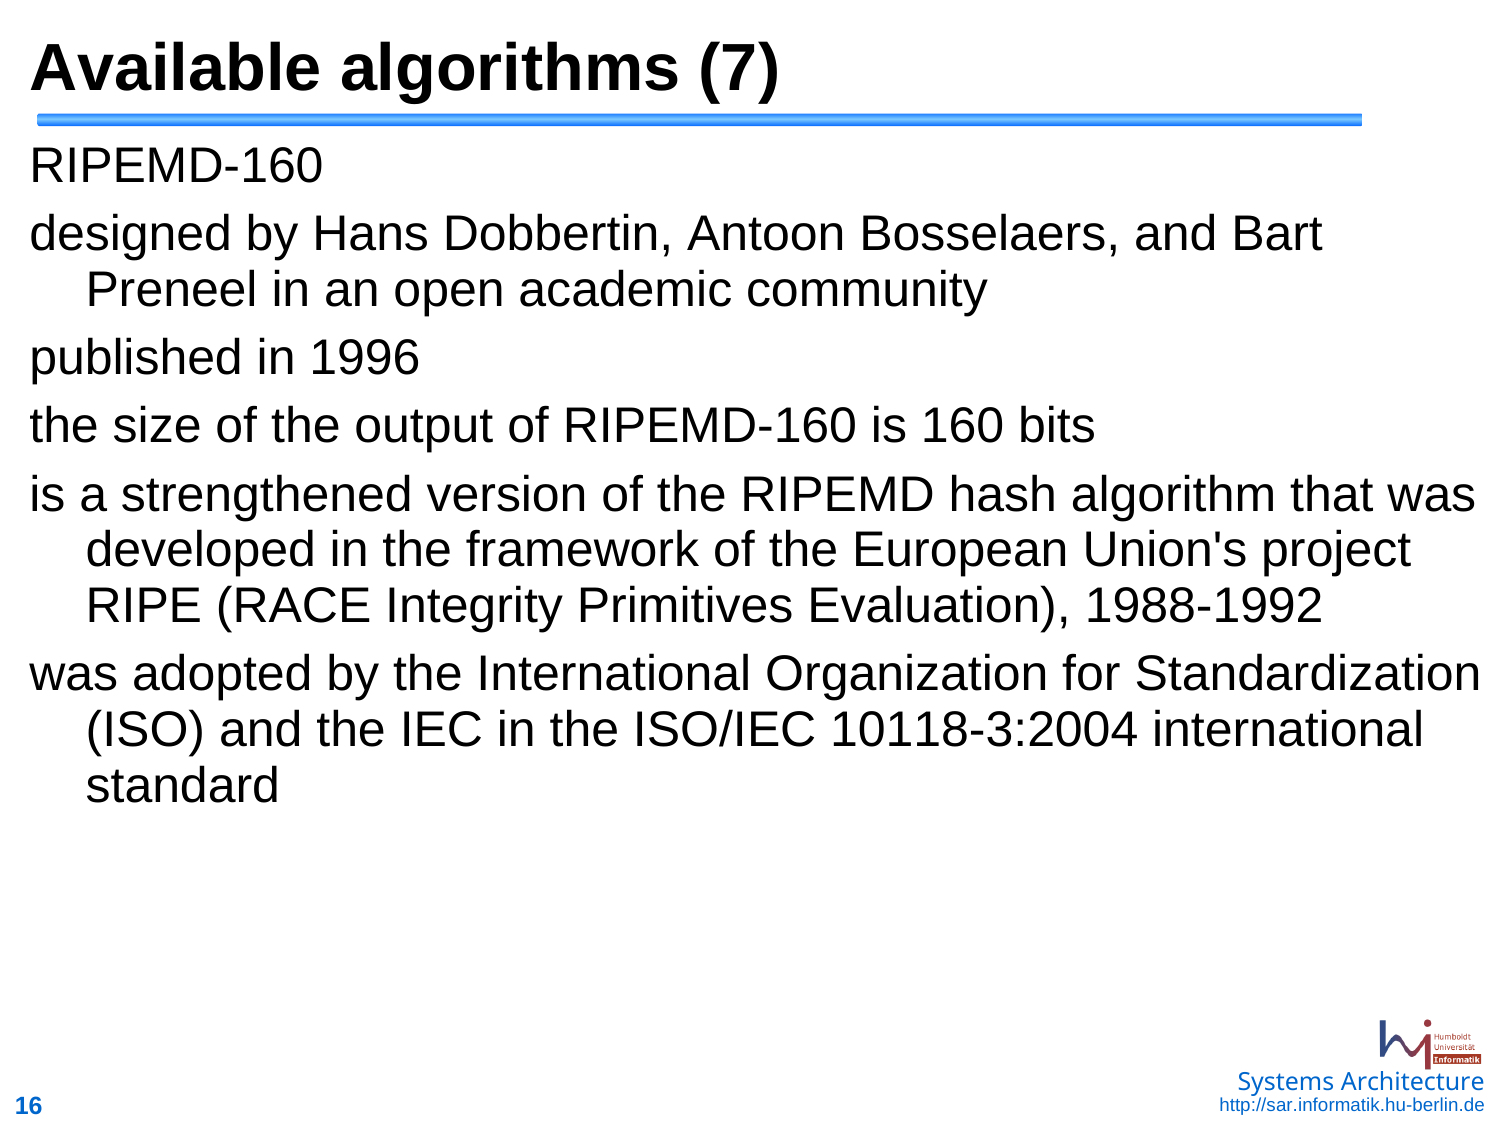

# Available algorithms (7)
RIPEMD-160
designed by Hans Dobbertin, Antoon Bosselaers, and Bart Preneel in an open academic community
published in 1996
the size of the output of RIPEMD-160 is 160 bits
is a strengthened version of the RIPEMD hash algorithm that was developed in the framework of the European Union's project RIPE (RACE Integrity Primitives Evaluation), 1988-1992
was adopted by the International Organization for Standardization (ISO) and the IEC in the ISO/IEC 10118-3:2004 international standard